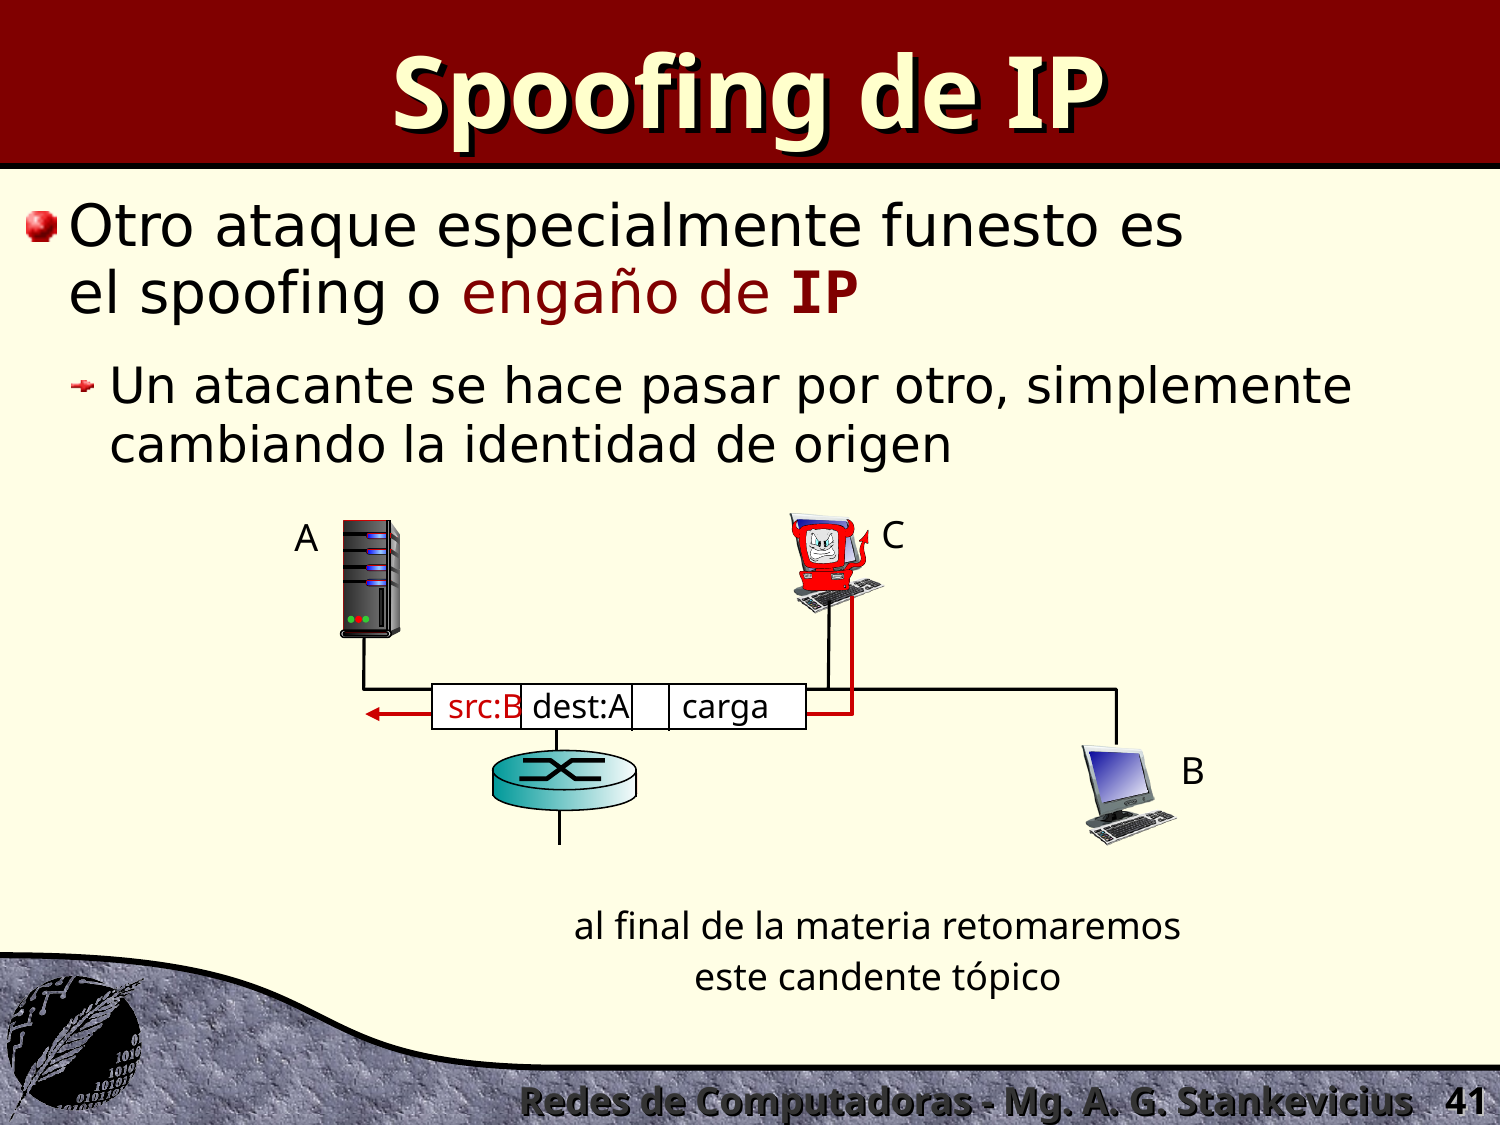

# Spoofing de IP
Otro ataque especialmente funesto es
el spoofing o engaño de IP
Un atacante se hace pasar por otro, simplemente cambiando la identidad de origen
C
A
src:B dest:A carga
B
al final de la materia retomaremos
este candente tópico
41